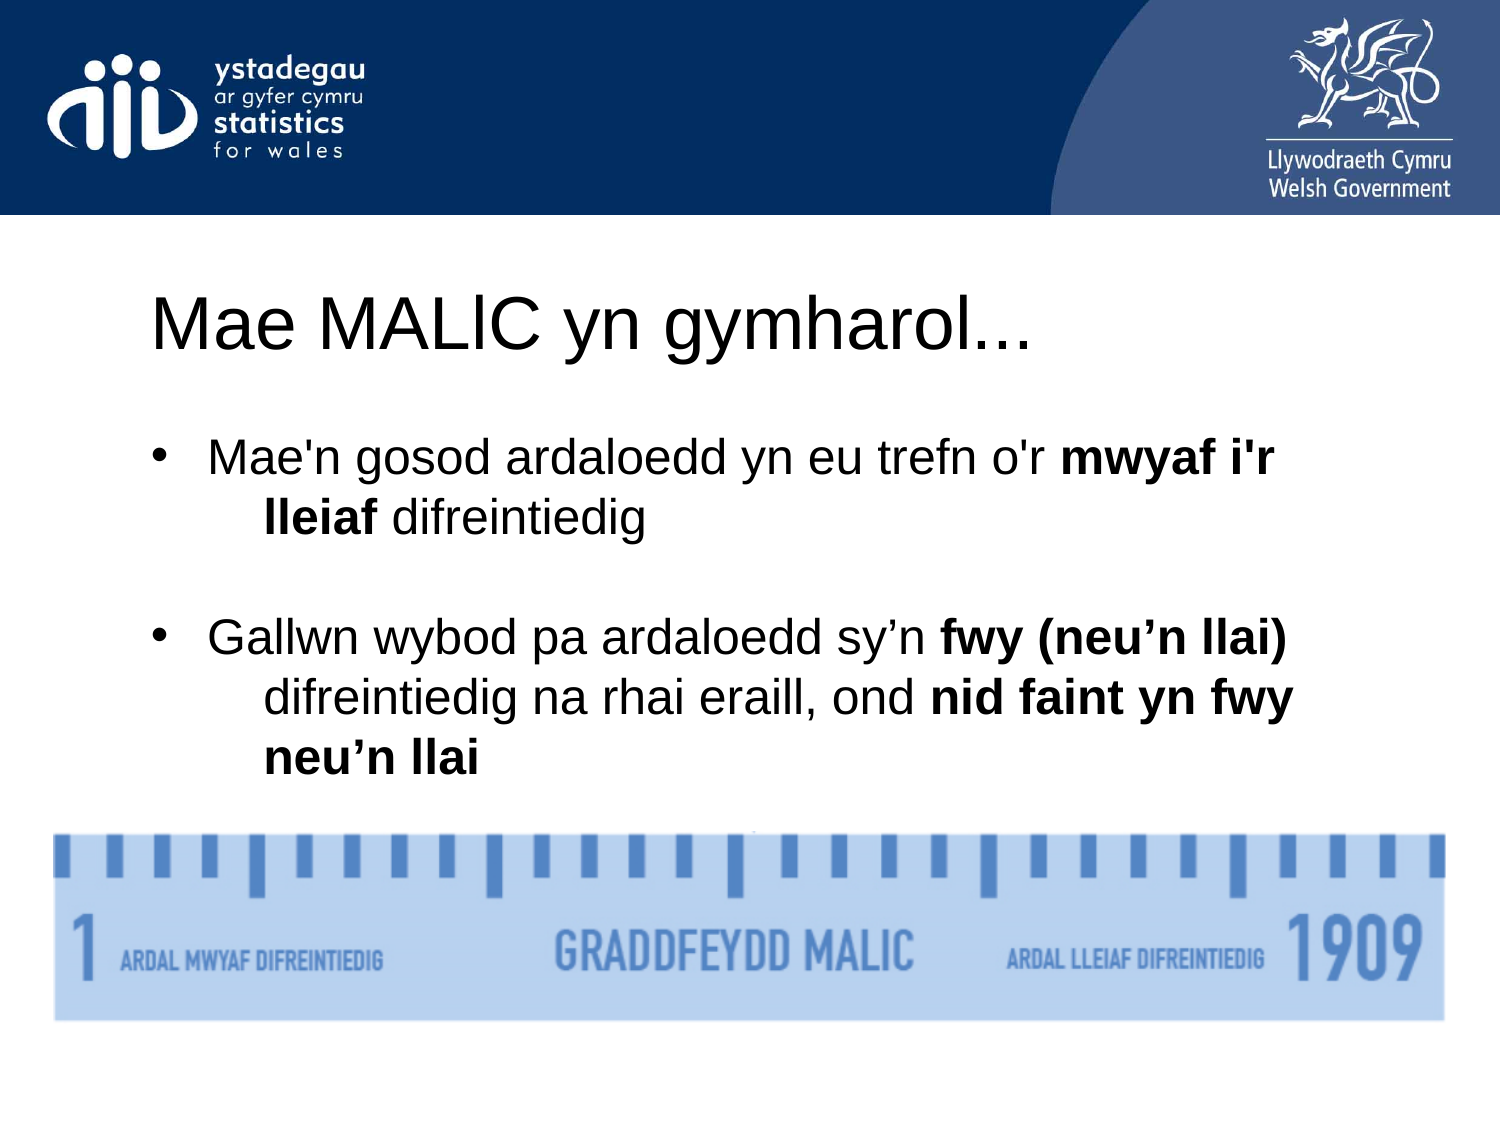

Mae MALlC yn gymharol...
Mae'n gosod ardaloedd yn eu trefn o'r mwyaf i'r lleiaf difreintiedig
Gallwn wybod pa ardaloedd sy’n fwy (neu’n llai) difreintiedig na rhai eraill, ond nid faint yn fwy neu’n llai